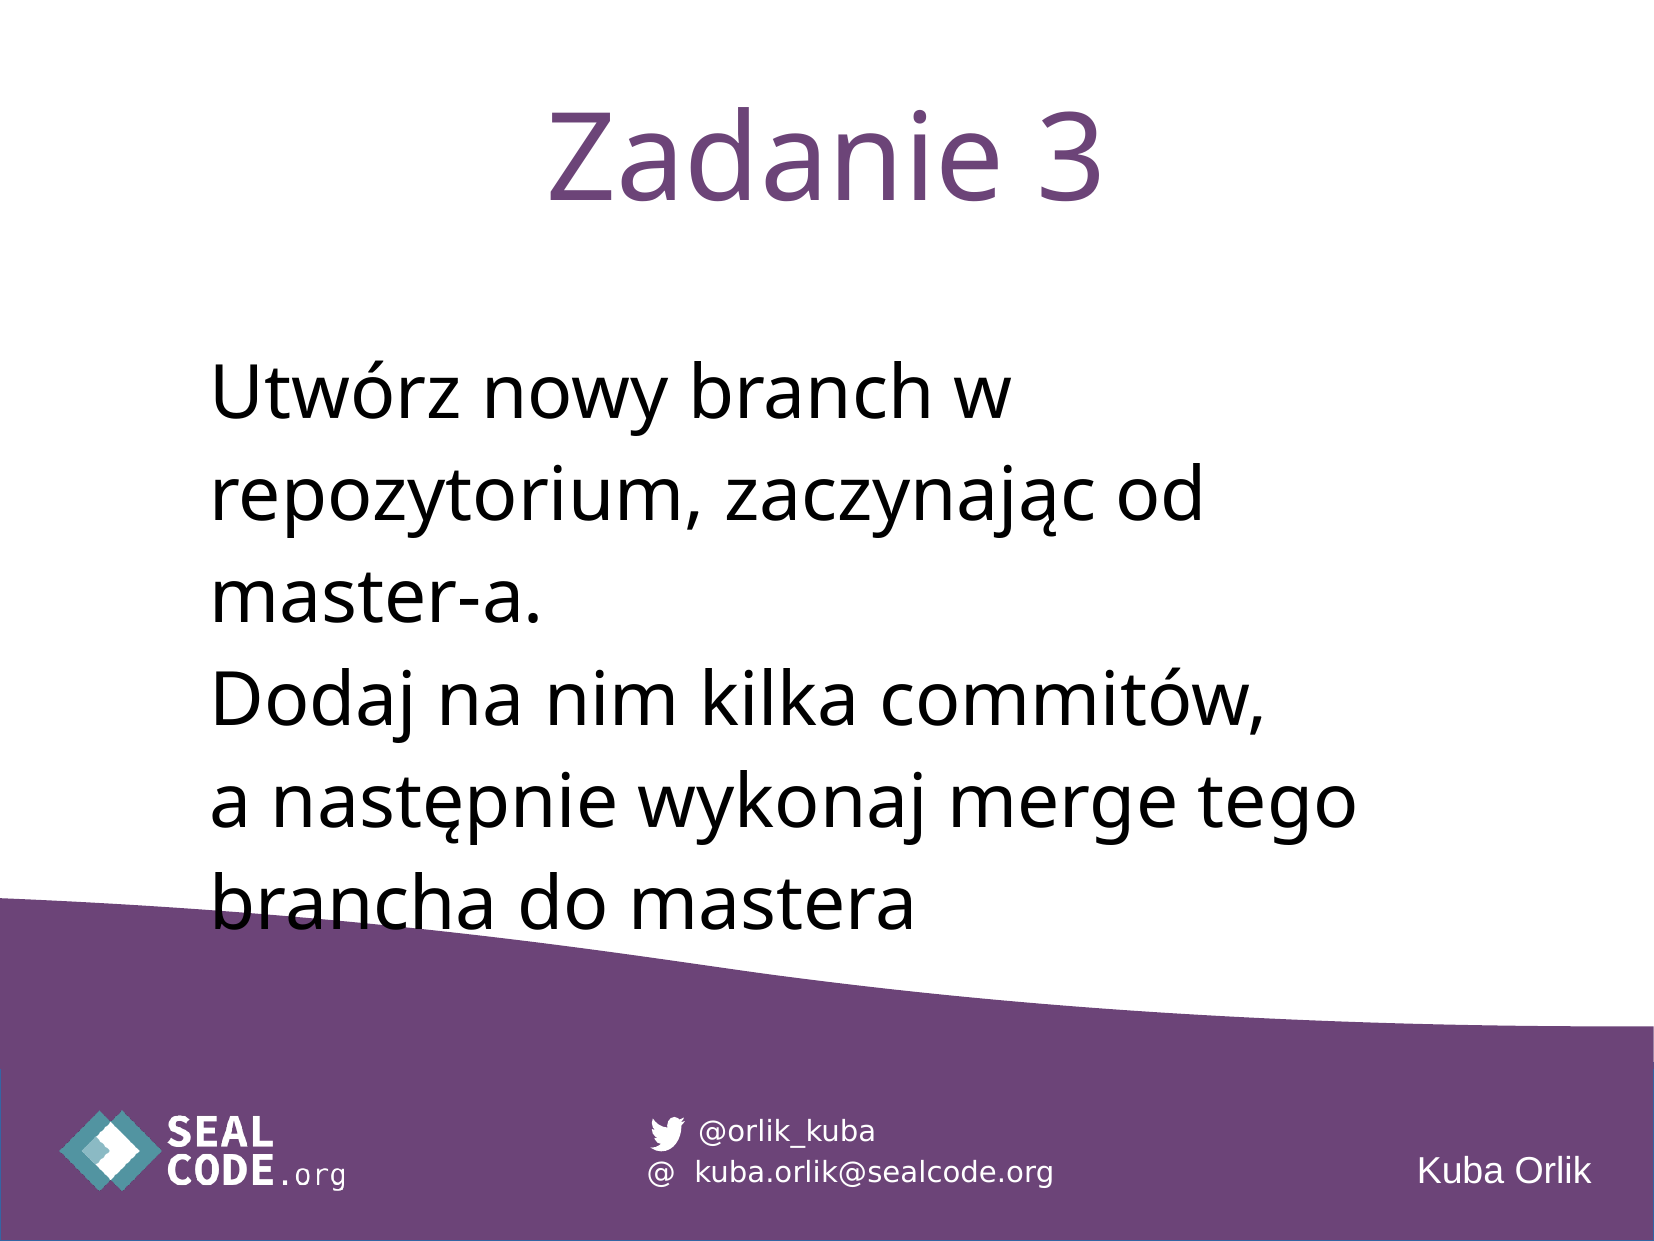

# Zadanie 3
Utwórz nowy branch w repozytorium, zaczynając od master-a.
Dodaj na nim kilka commitów, a następnie wykonaj merge tego brancha do mastera